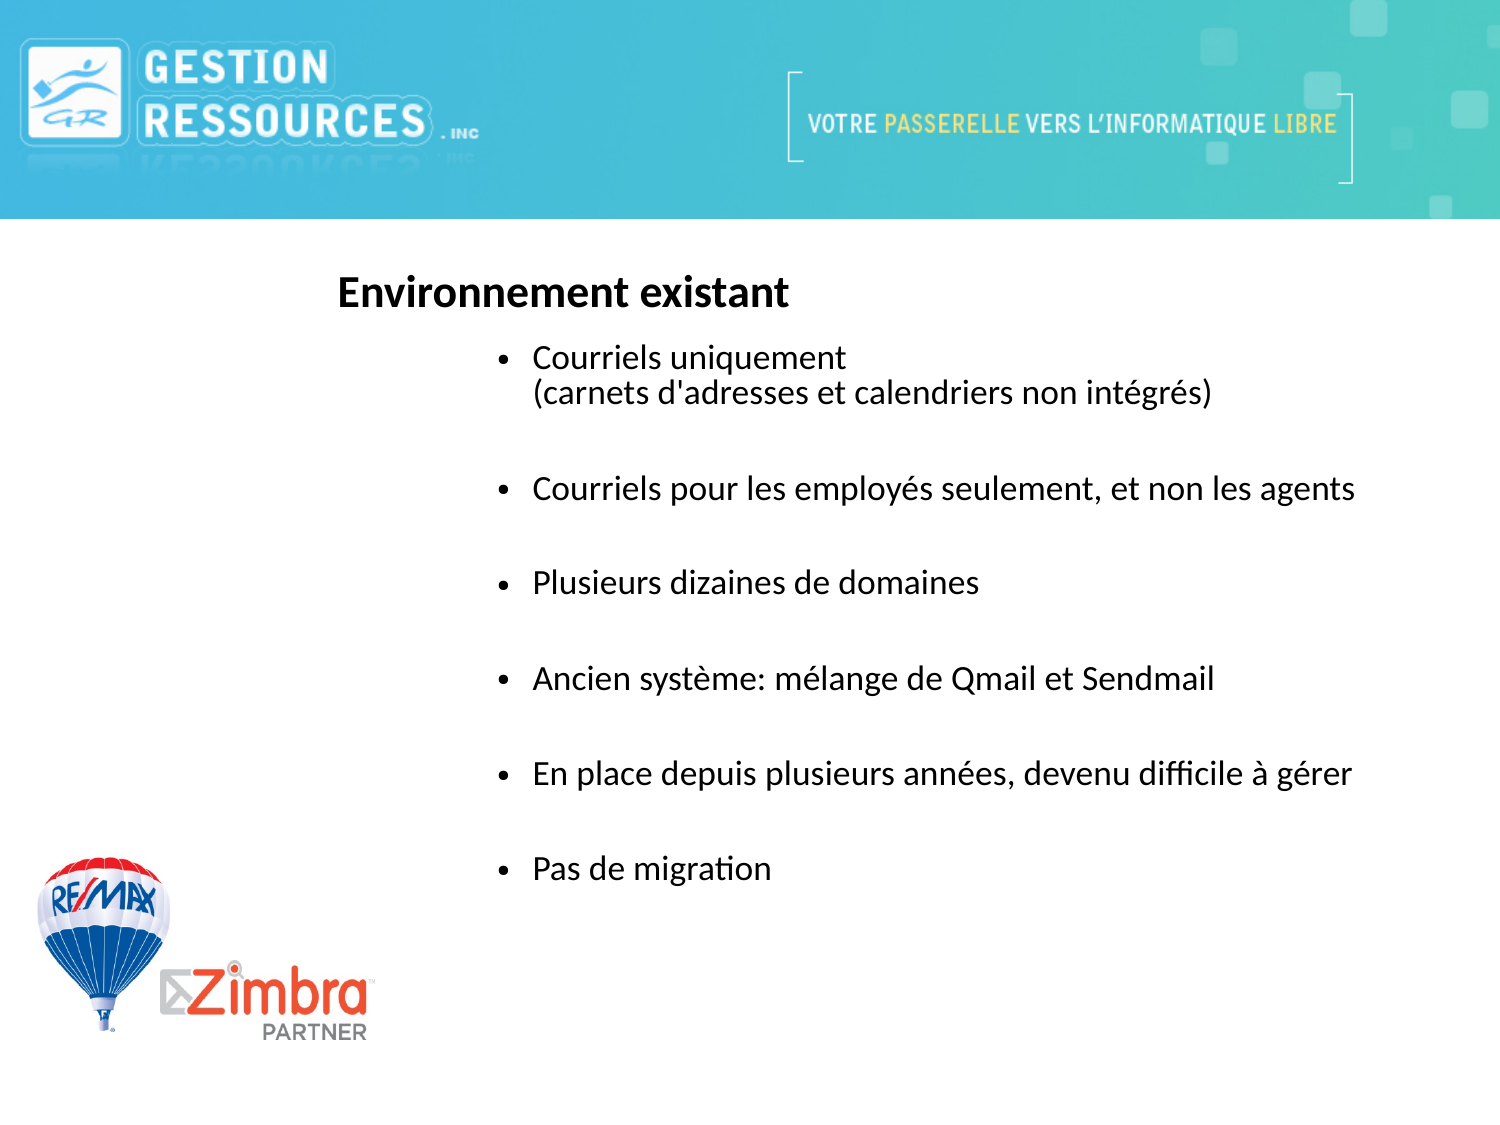

Environnement existant
Courriels uniquement
(carnets d'adresses et calendriers non intégrés)
Courriels pour les employés seulement, et non les agents
Plusieurs dizaines de domaines
Ancien système: mélange de Qmail et Sendmail
En place depuis plusieurs années, devenu difficile à gérer
Pas de migration